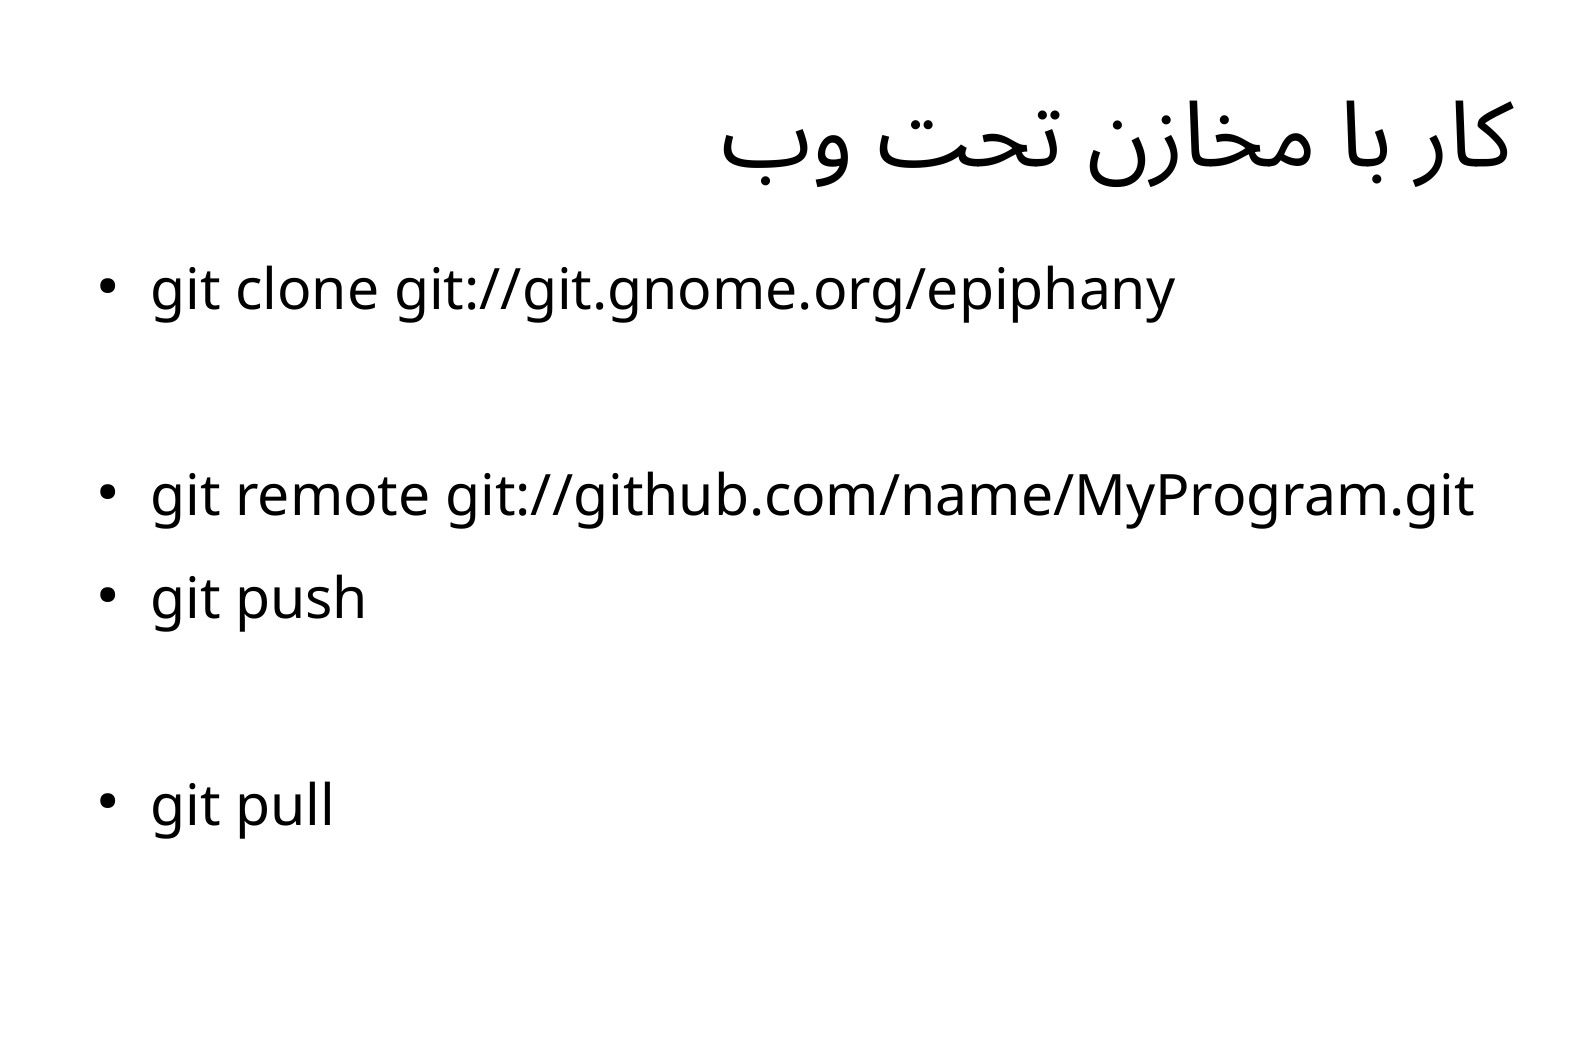

# کار با مخازن تحت وب
git clone git://git.gnome.org/epiphany
git remote git://github.com/name/MyProgram.git
git push
git pull